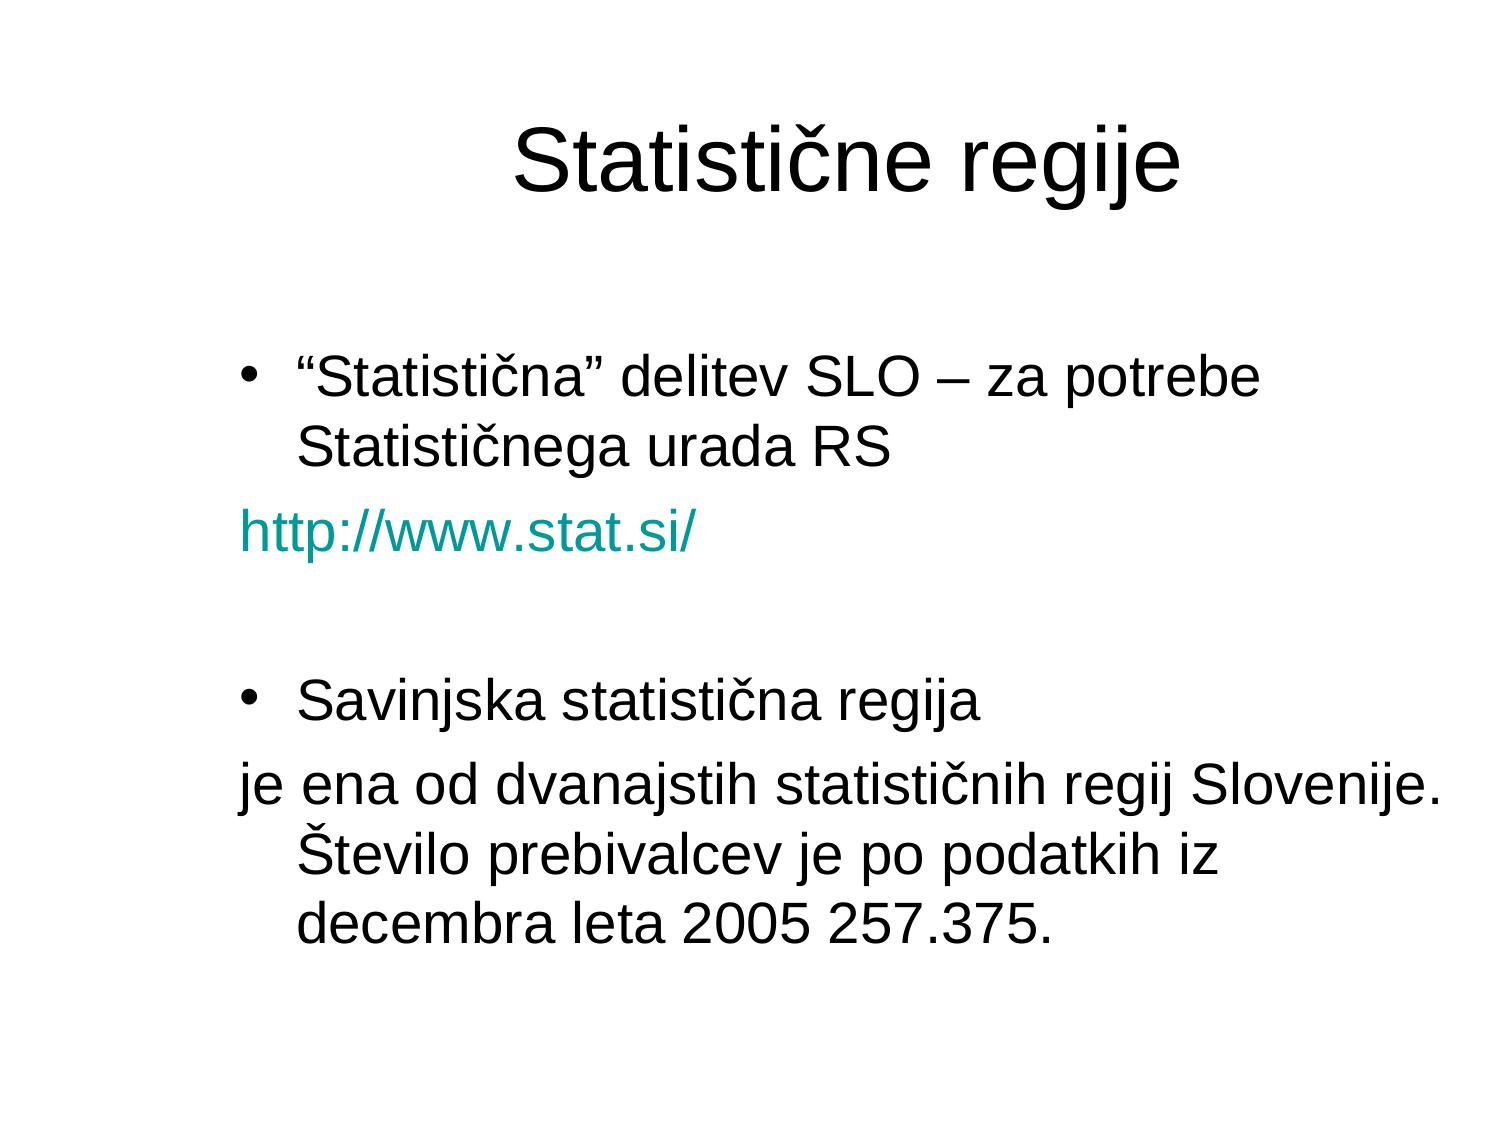

# Statistične regije
“Statistična” delitev SLO – za potrebe Statističnega urada RS
http://www.stat.si/
Savinjska statistična regija
je ena od dvanajstih statističnih regij Slovenije. Število prebivalcev je po podatkih iz decembra leta 2005 257.375.